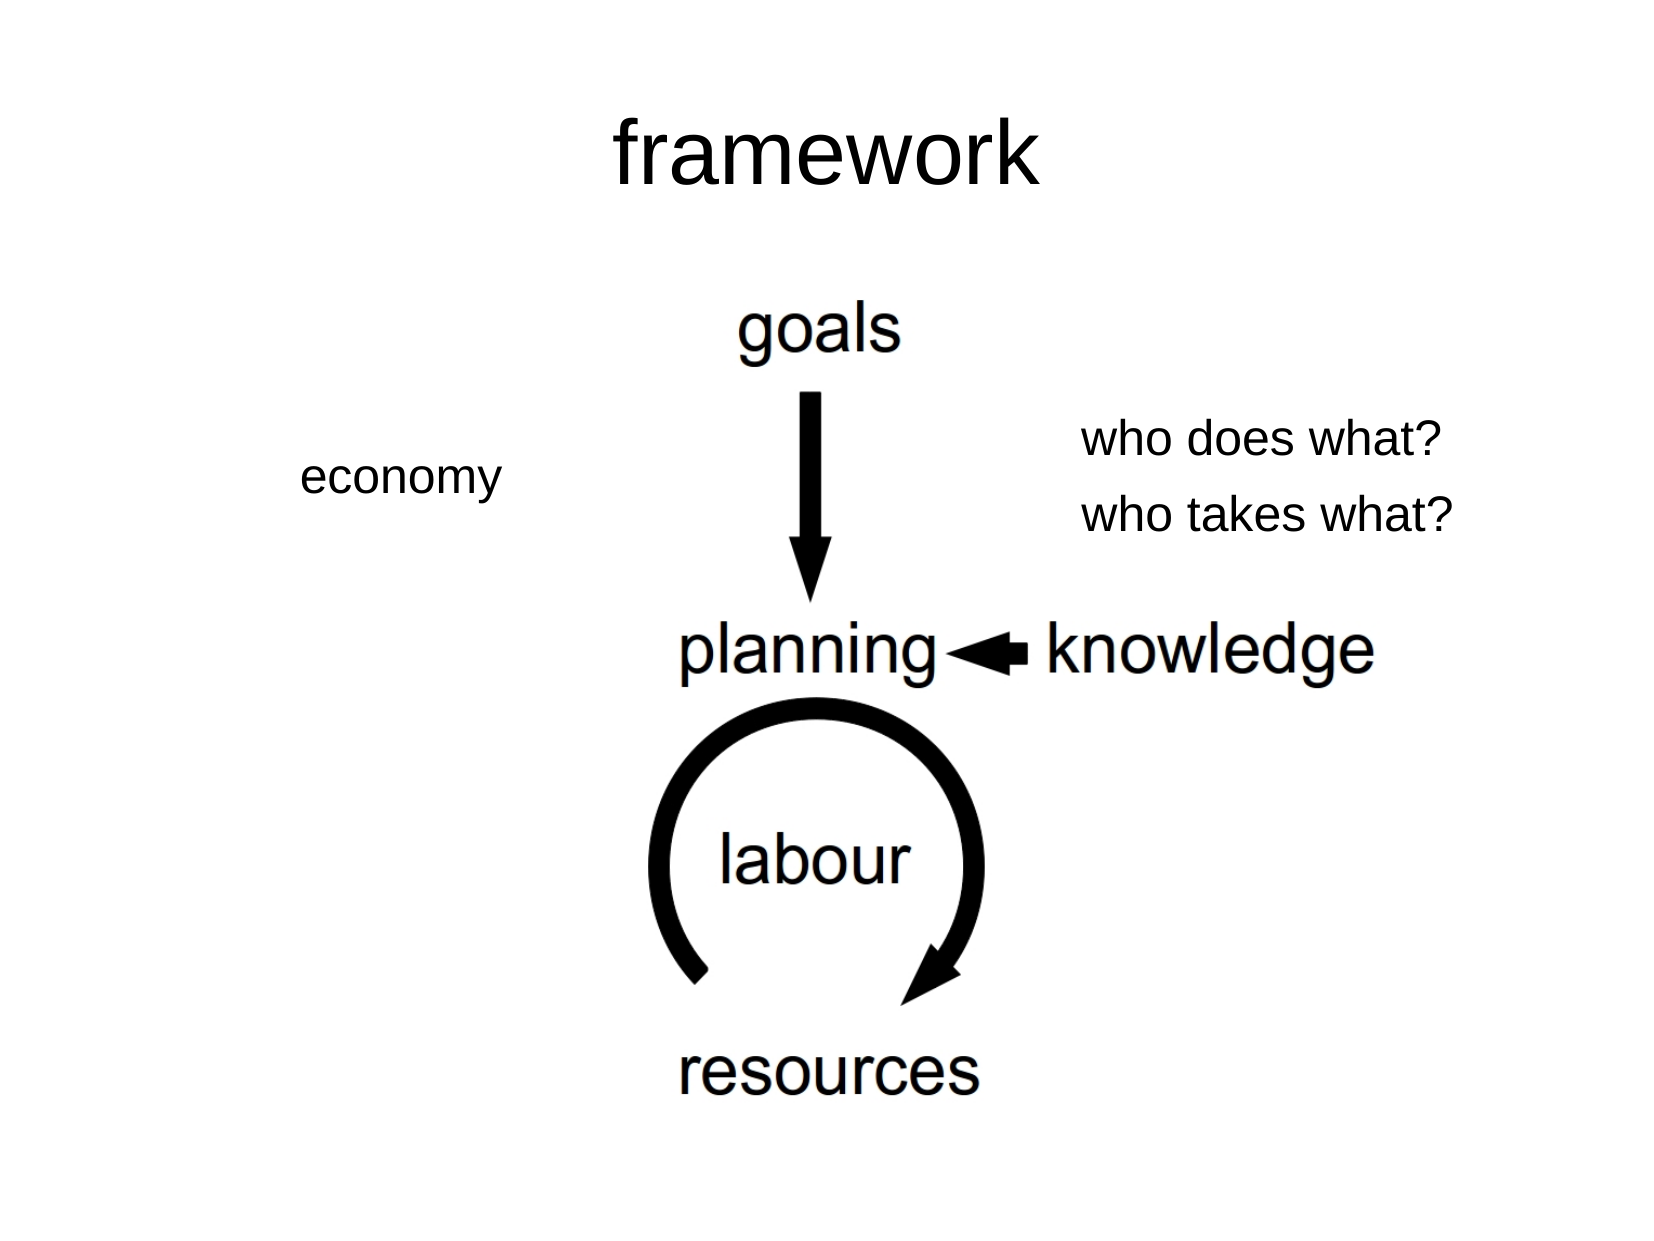

# framework
who does what?
economy
who takes what?